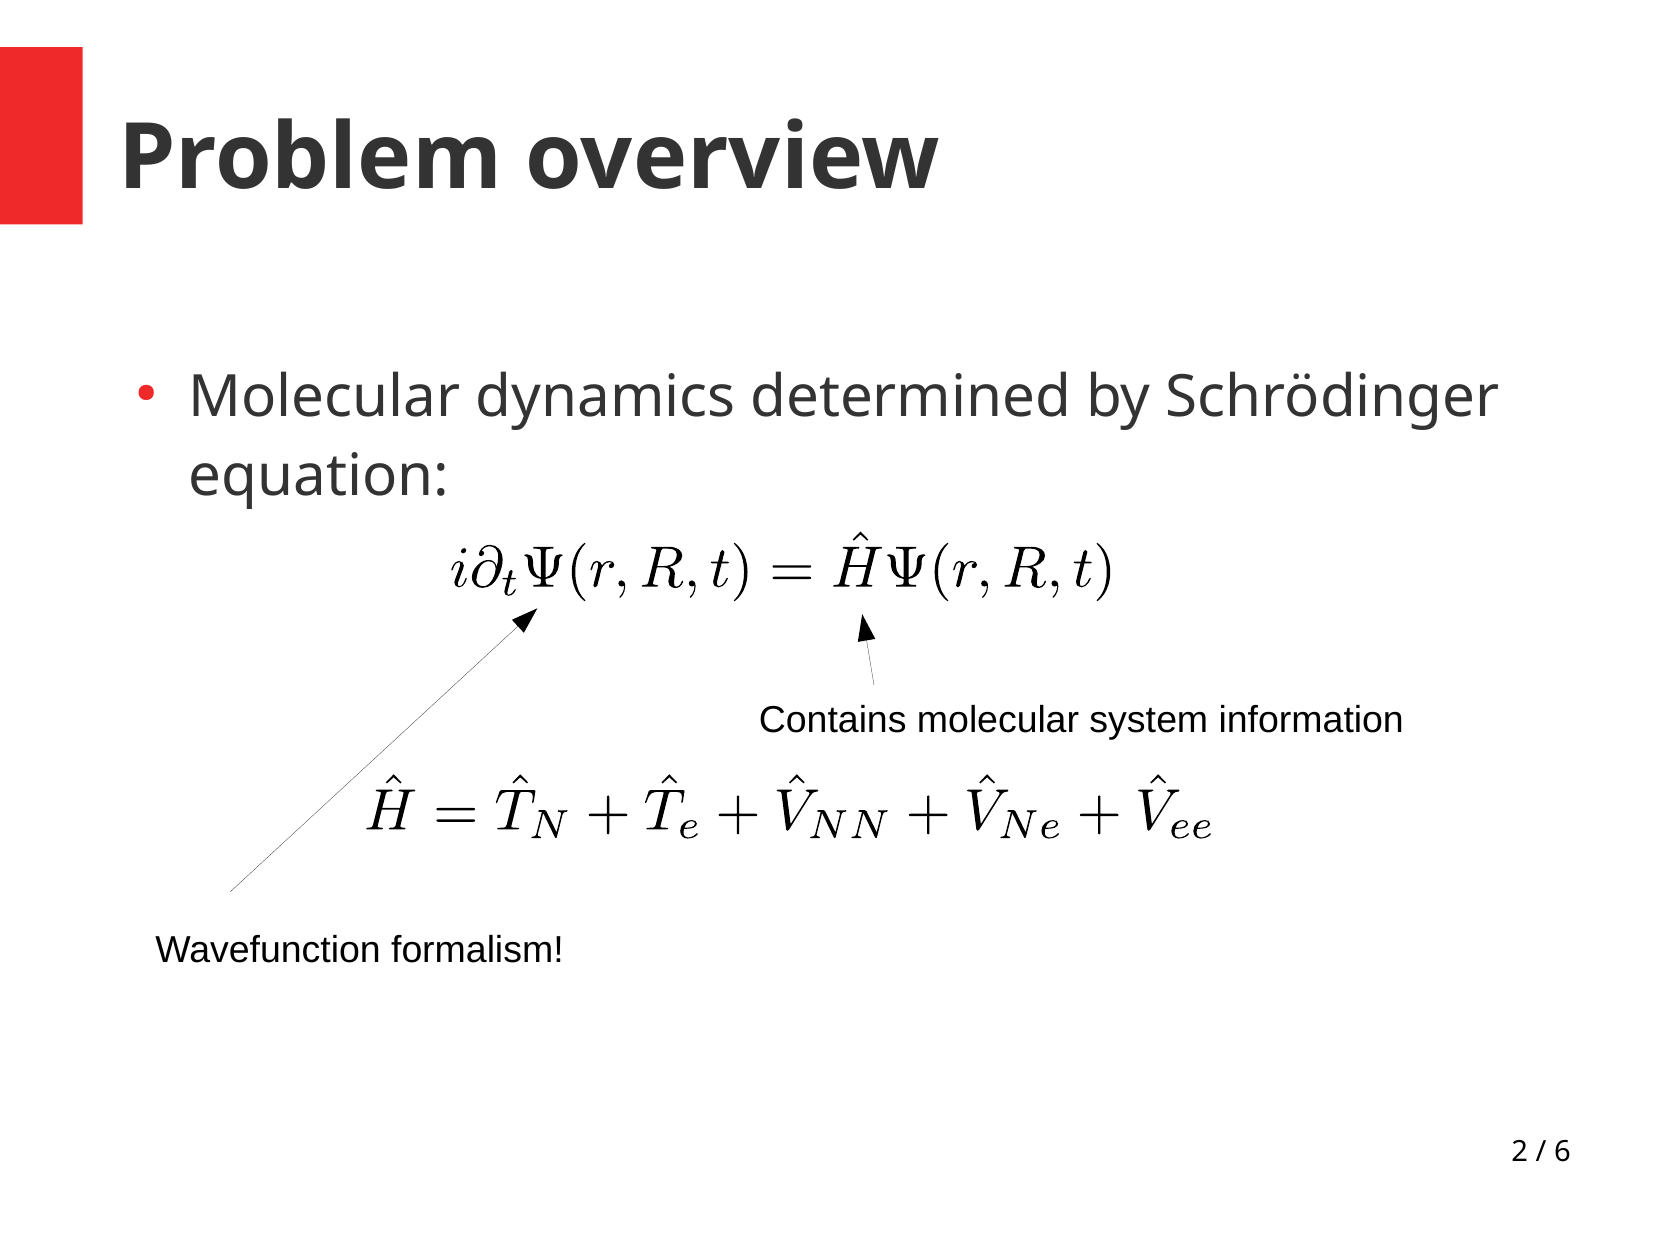

# Problem overview
Molecular dynamics determined by Schrödinger equation:
Contains molecular system information
Wavefunction formalism!
2